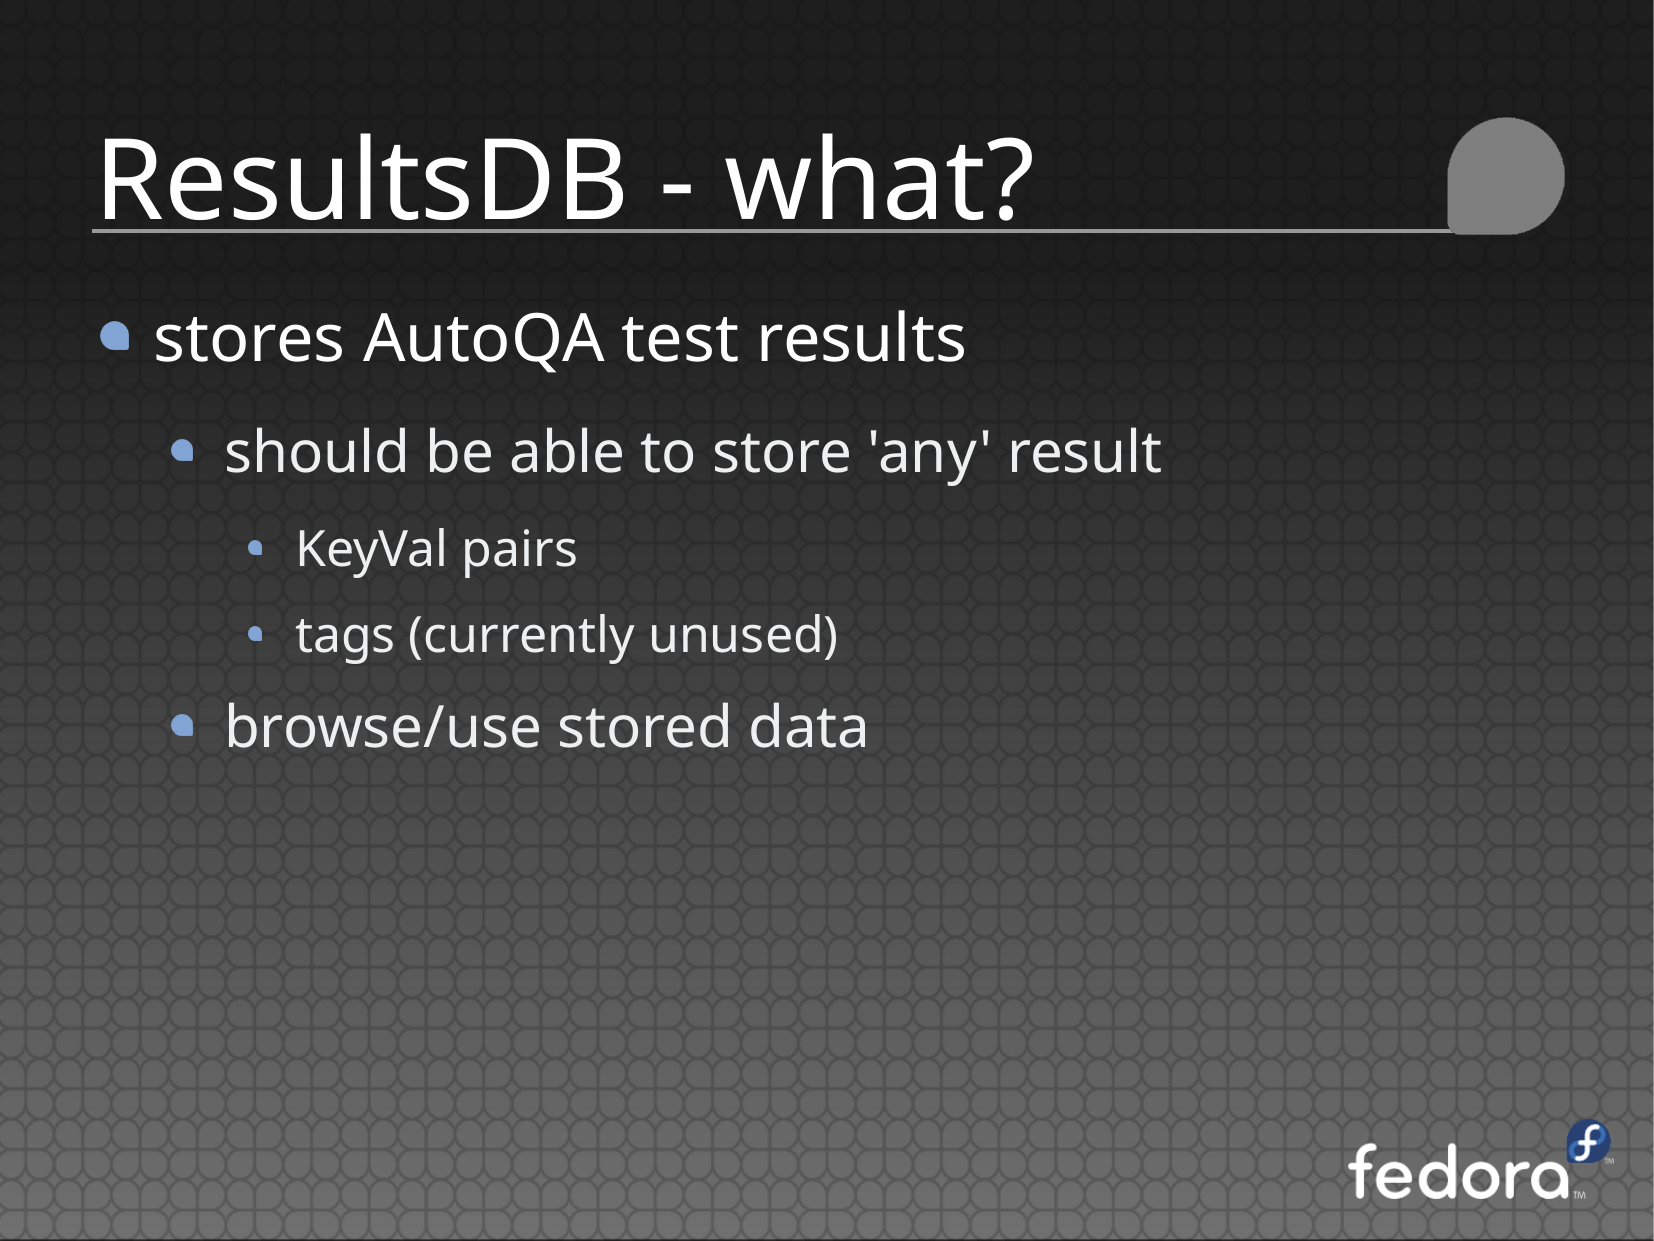

ResultsDB - what?
# stores AutoQA test results
should be able to store 'any' result
KeyVal pairs
tags (currently unused)
browse/use stored data